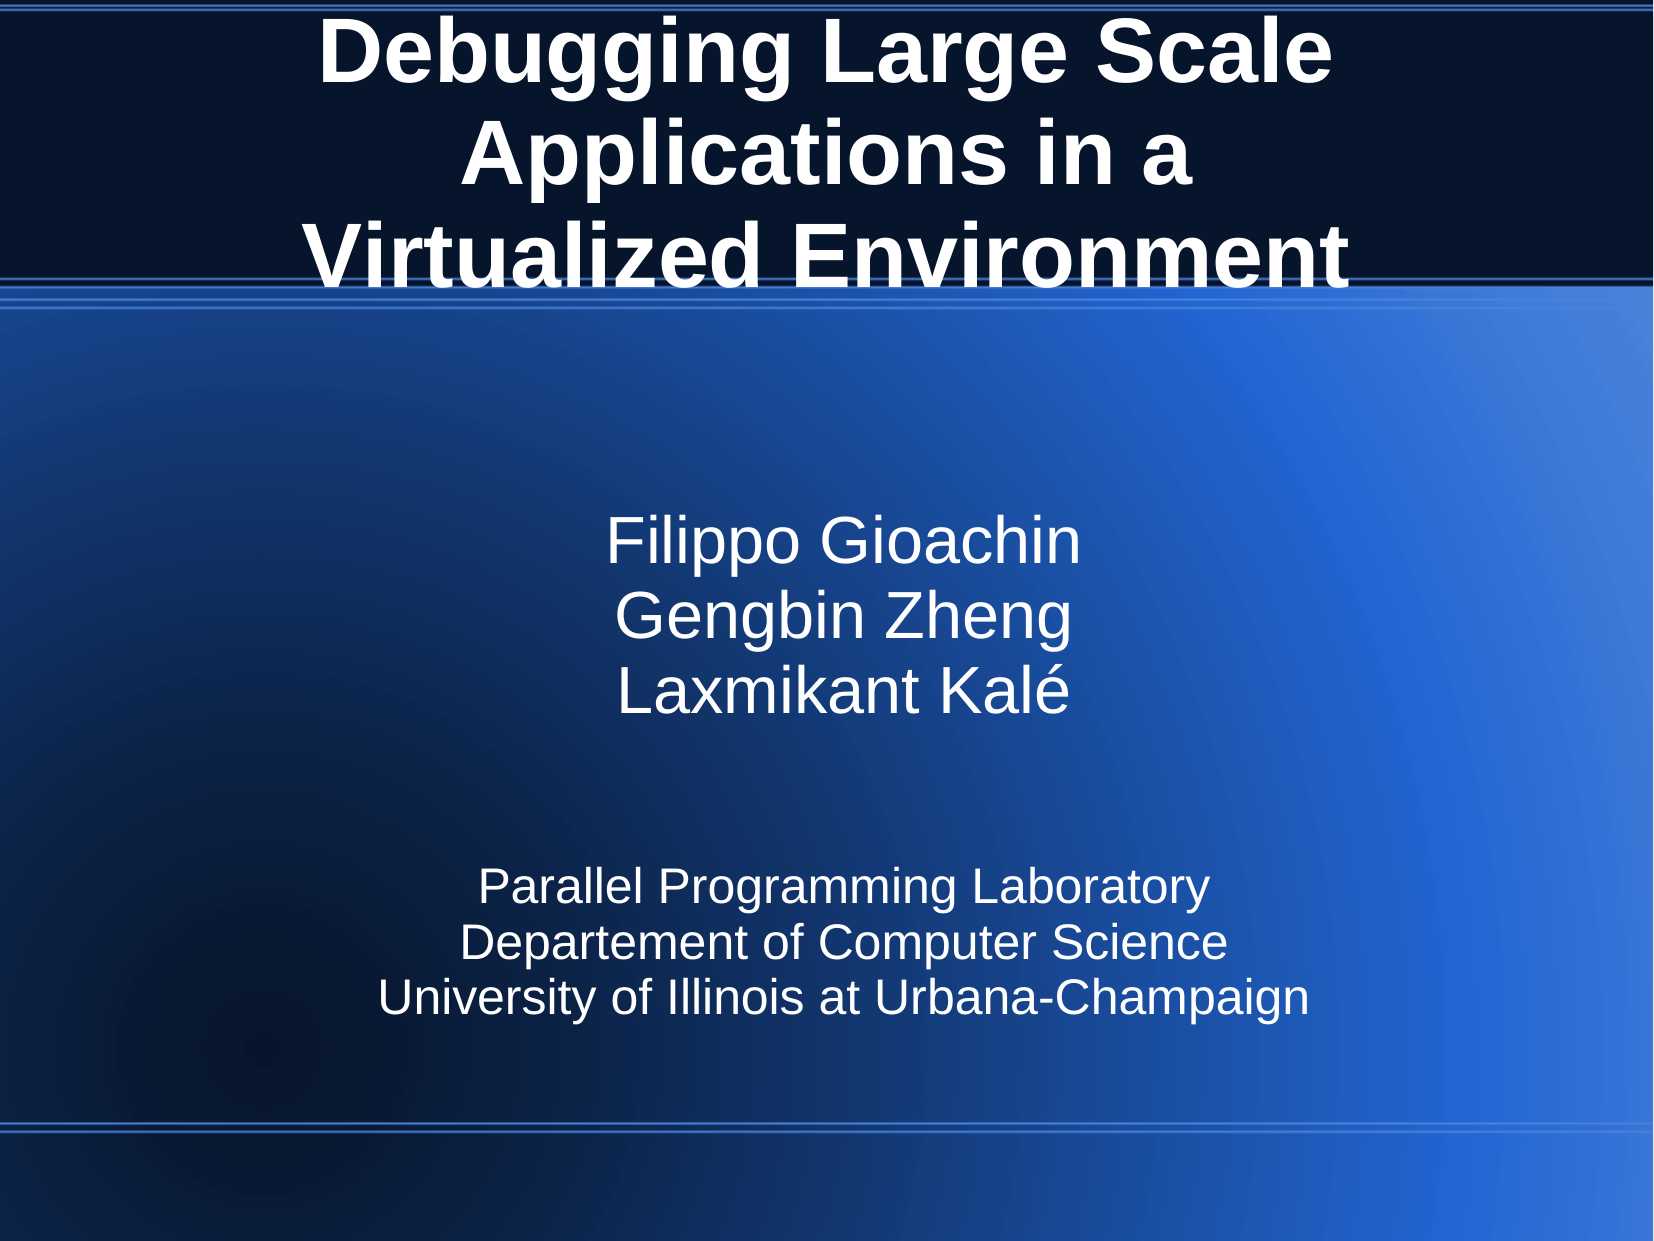

# Debugging Large Scale Applications in a Virtualized Environment
Filippo Gioachin
Gengbin Zheng
Laxmikant Kalé
Parallel Programming Laboratory
Departement of Computer Science
University of Illinois at Urbana-Champaign